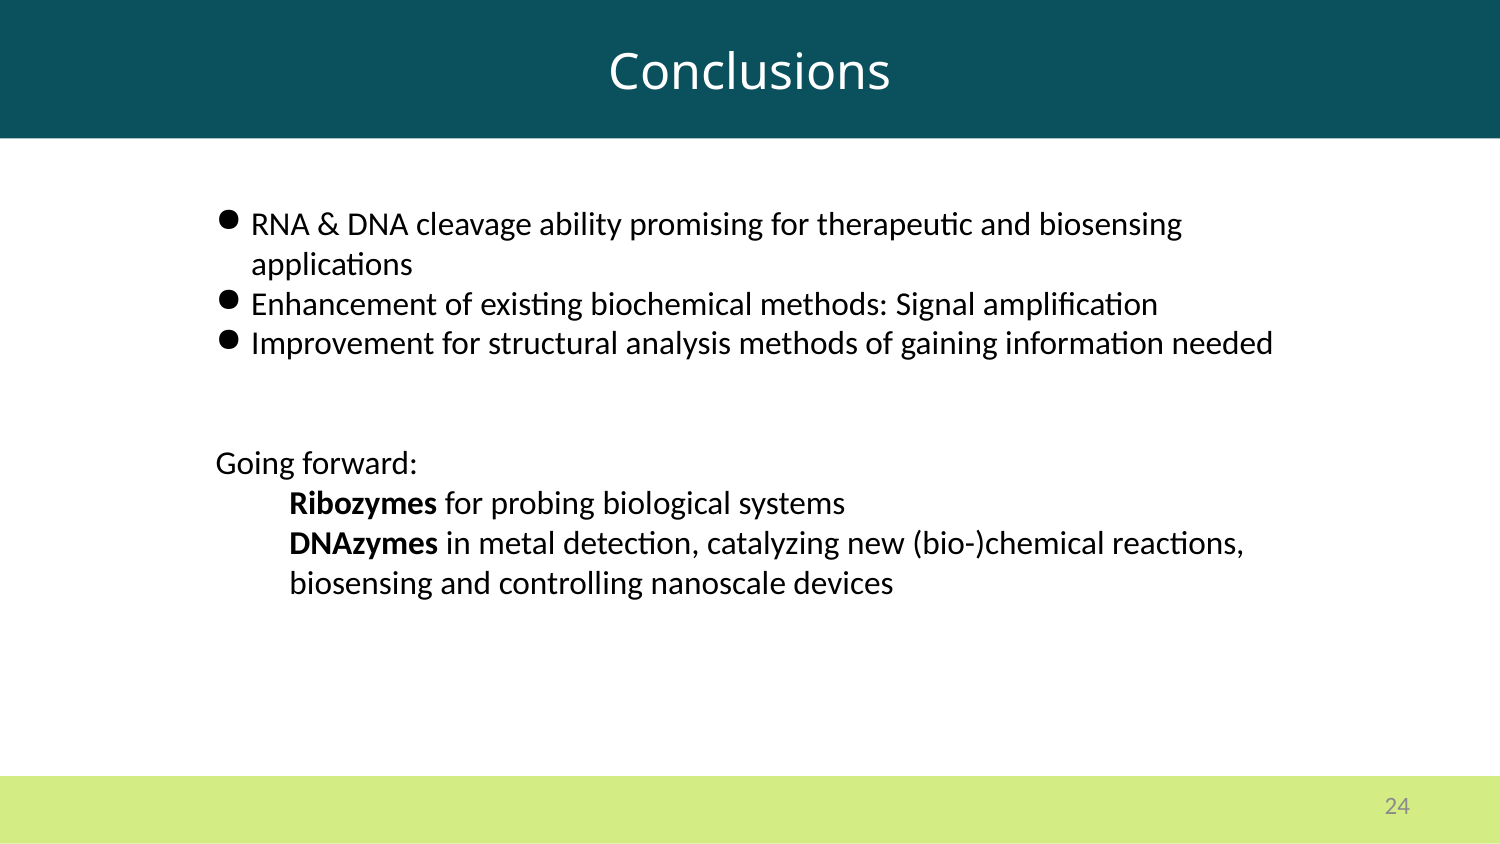

Conclusions
RNA & DNA cleavage ability promising for therapeutic and biosensing applications
Enhancement of existing biochemical methods: Signal amplification
Improvement for structural analysis methods of gaining information needed
Going forward:
	Ribozymes for probing biological systems
	DNAzymes in metal detection, catalyzing new (bio-)chemical reactions, 	biosensing and controlling nanoscale devices